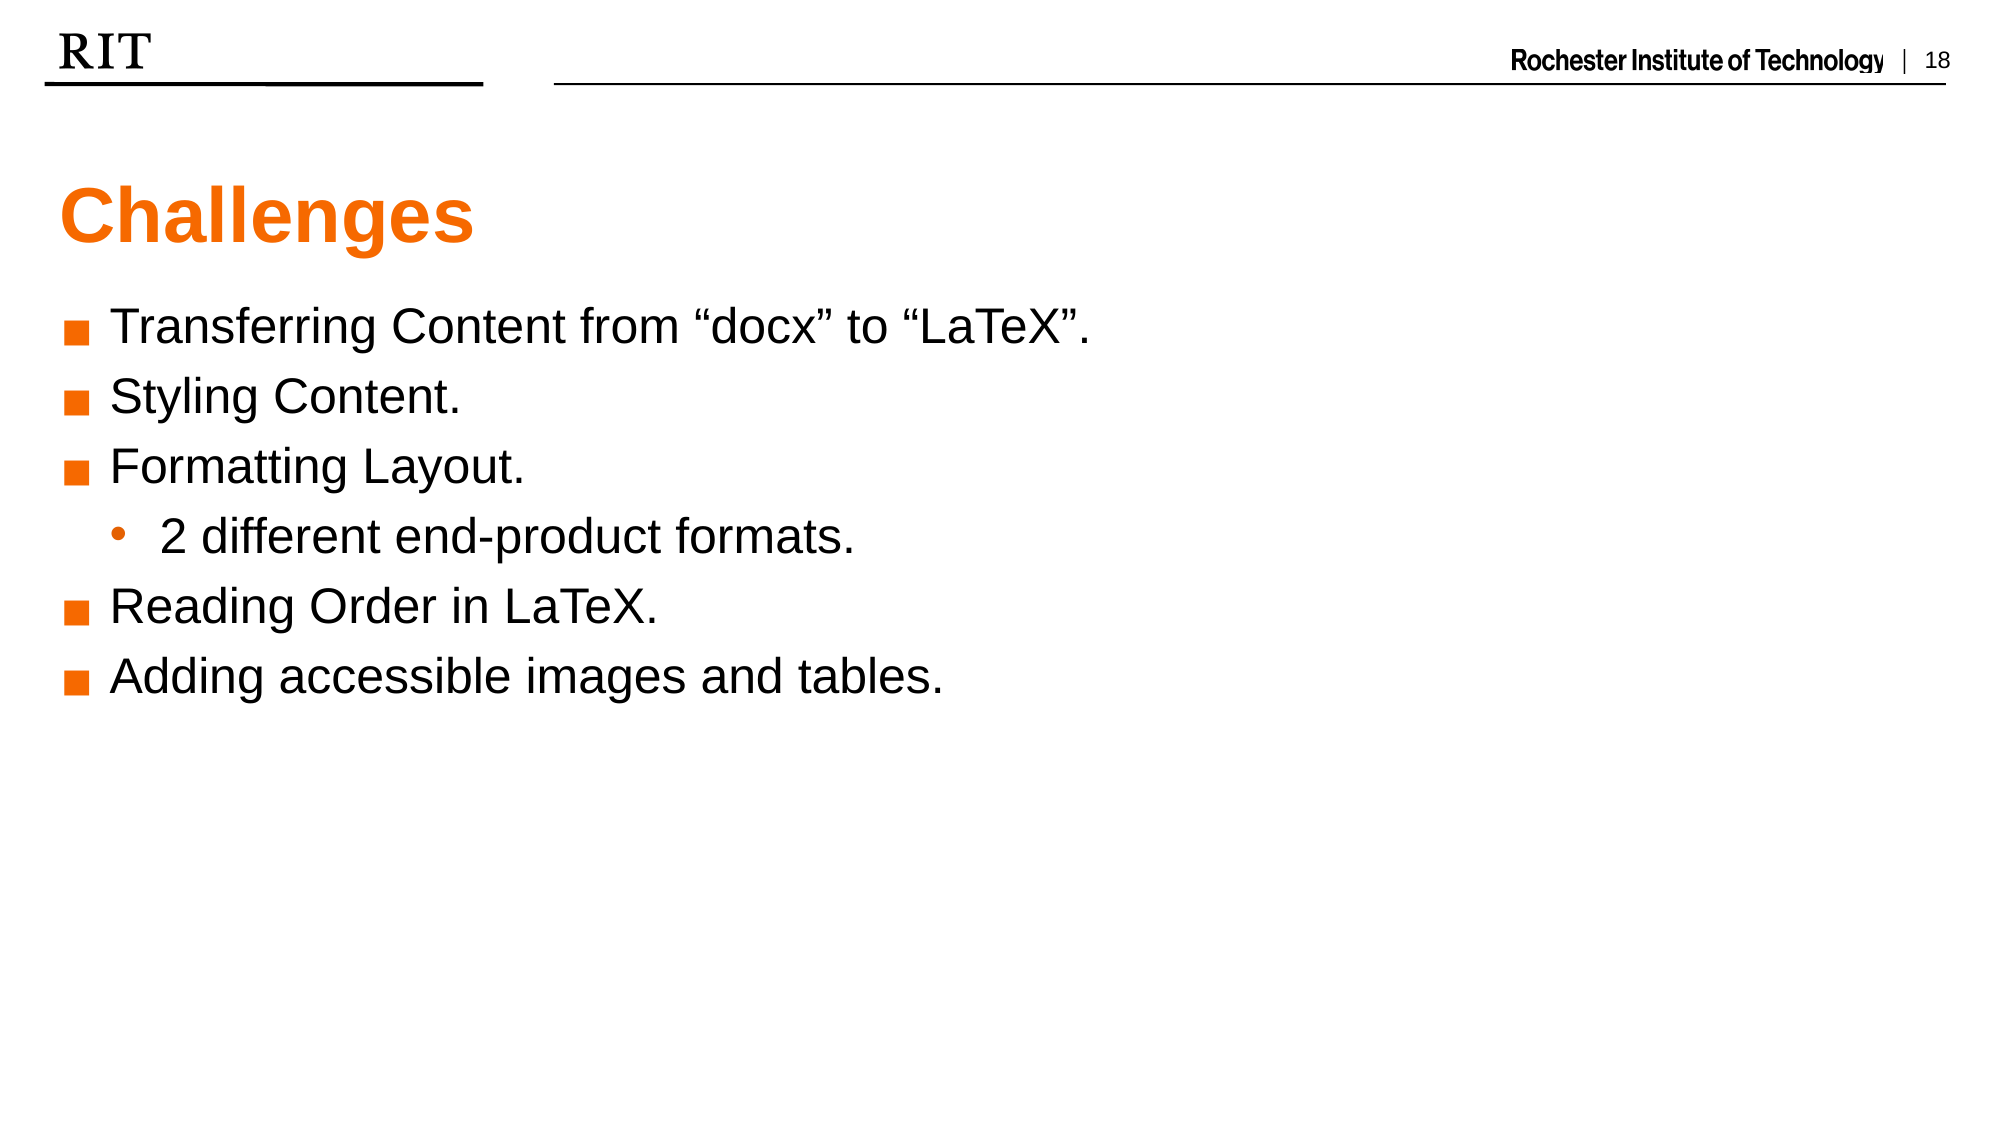

# Challenges
Transferring Content from “docx” to “LaTeX”.
Styling Content.
Formatting Layout.
2 different end-product formats.
Reading Order in LaTeX.
Adding accessible images and tables.